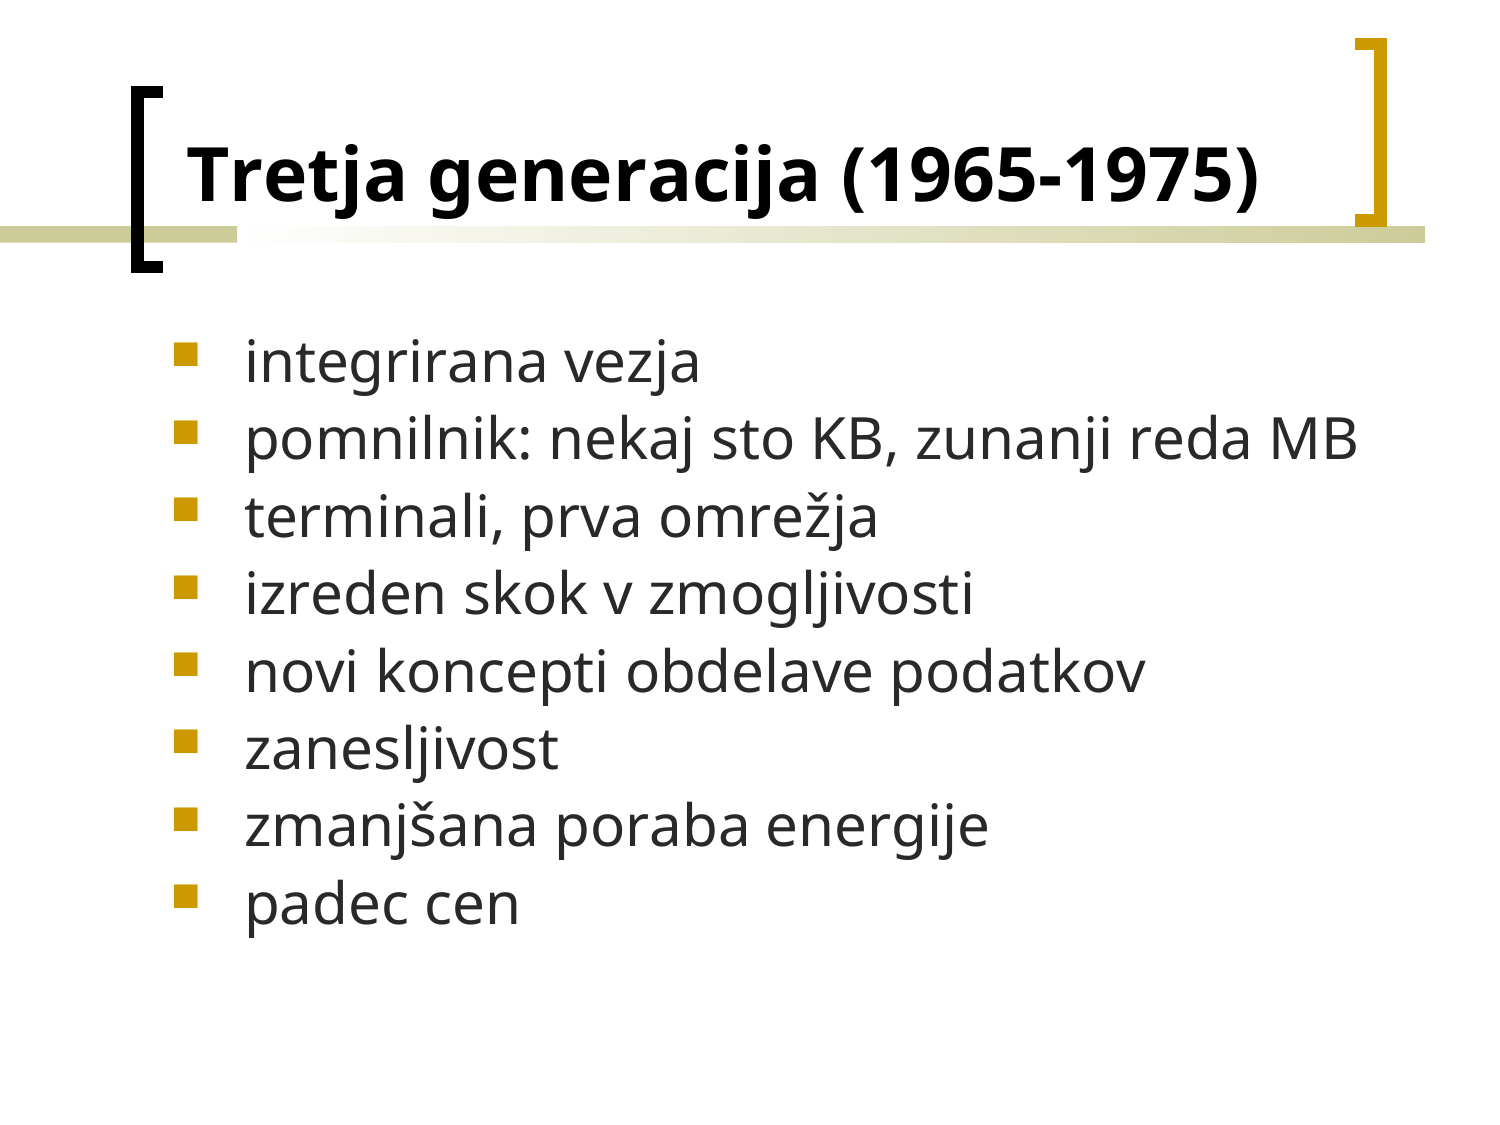

# Tretja generacija (1965-1975)
integrirana vezja
pomnilnik: nekaj sto KB, zunanji reda MB
terminali, prva omrežja
izreden skok v zmogljivosti
novi koncepti obdelave podatkov
zanesljivost
zmanjšana poraba energije
padec cen